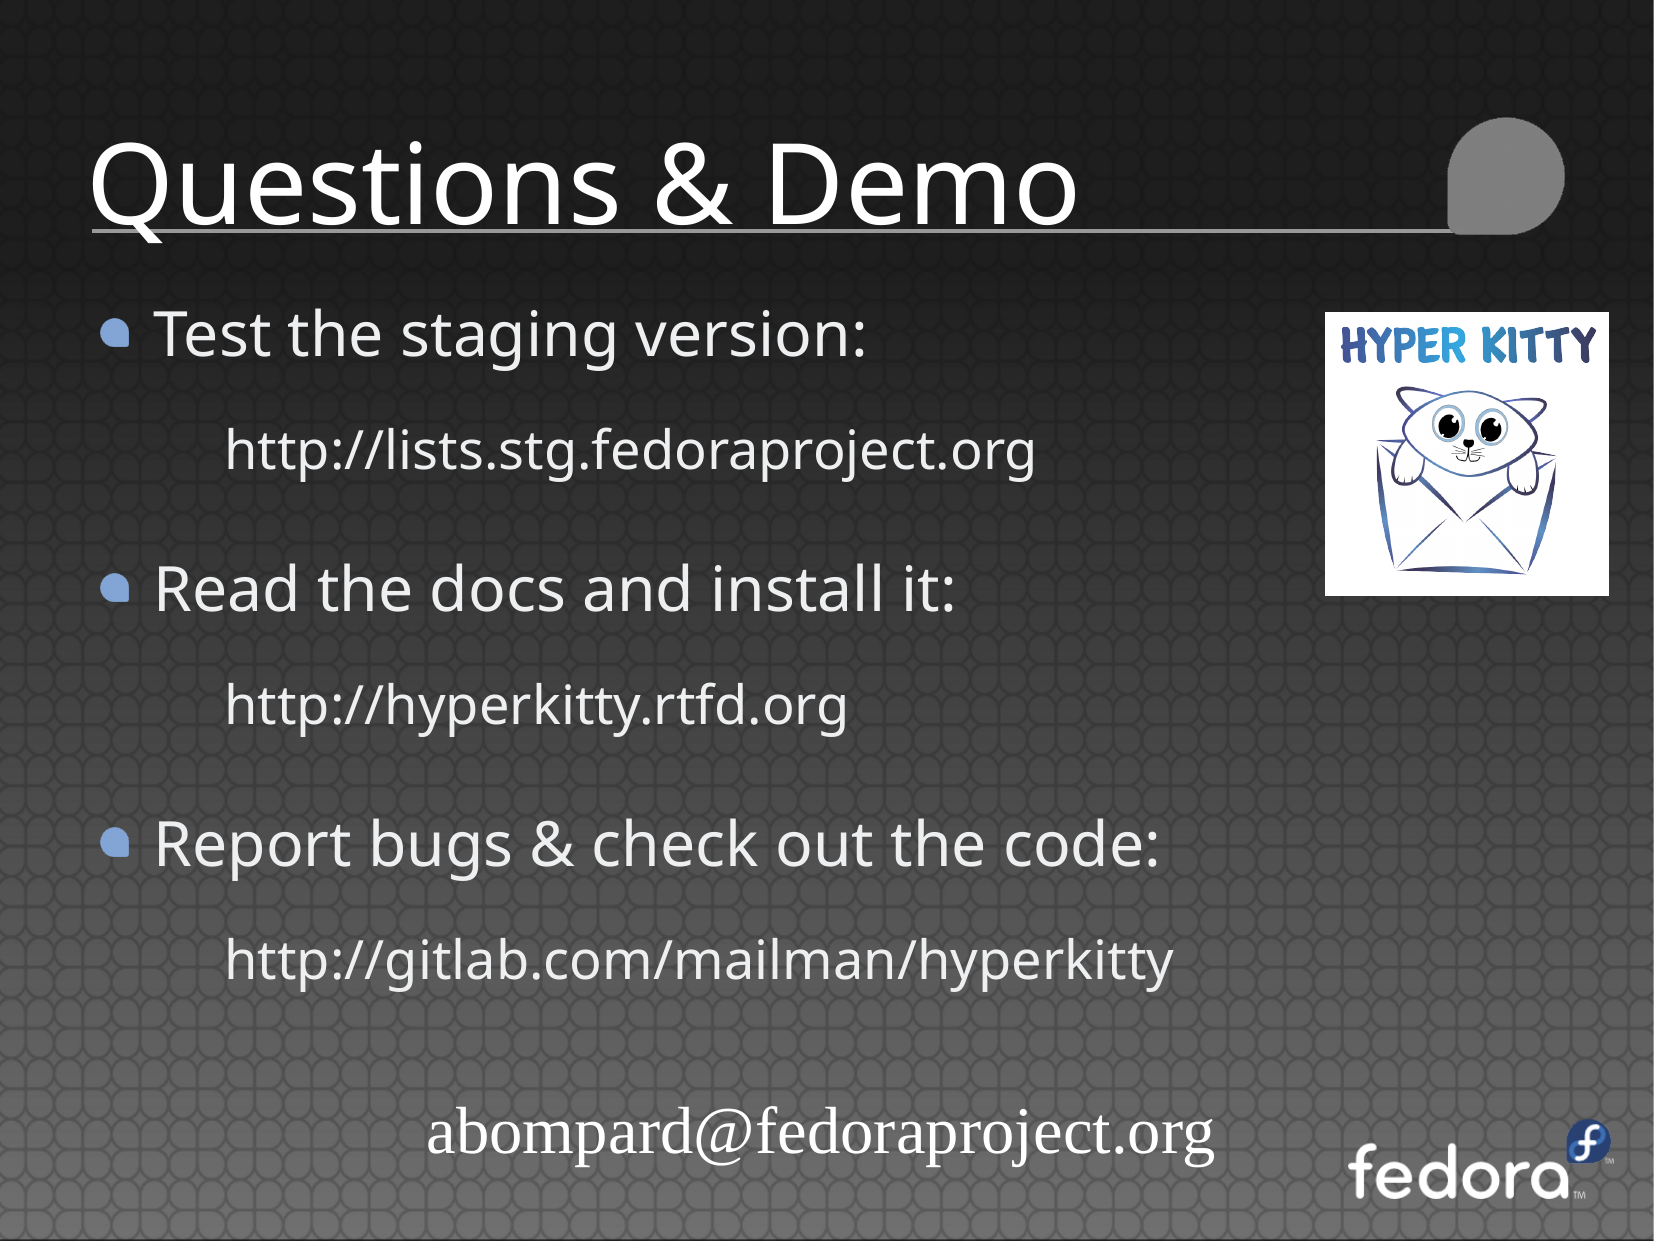

# Questions & Demo
Test the staging version:
http://lists.stg.fedoraproject.org
Read the docs and install it:
http://hyperkitty.rtfd.org
Report bugs & check out the code:
http://gitlab.com/mailman/hyperkitty
abompard@fedoraproject.org